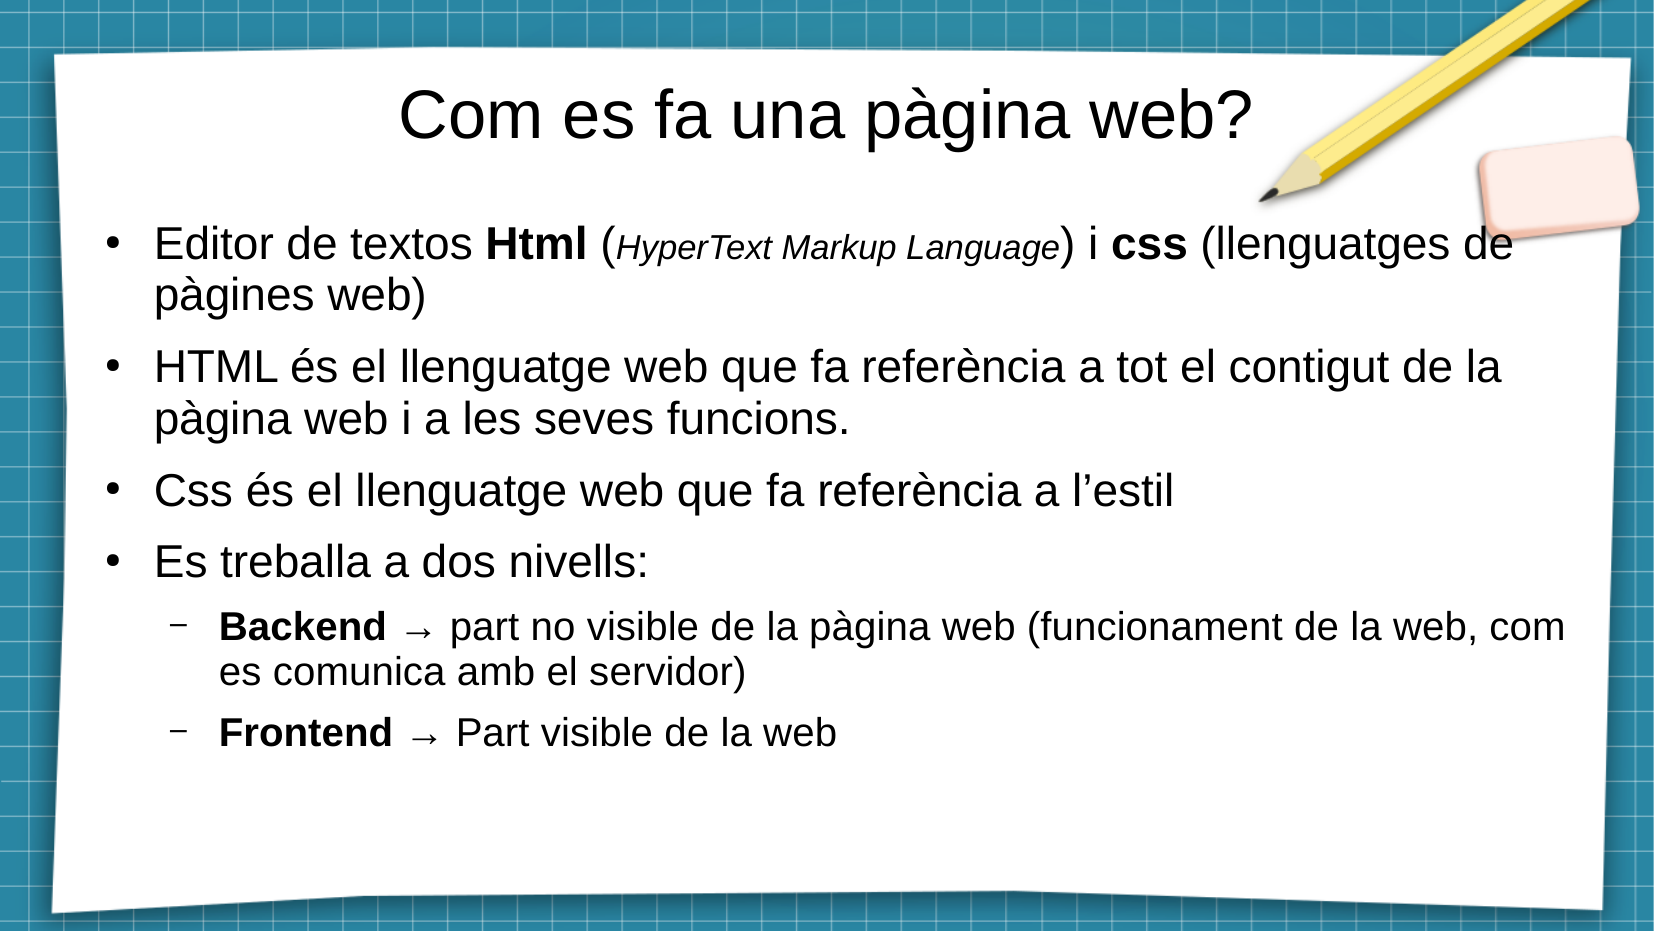

# Com es fa una pàgina web?
Editor de textos Html (HyperText Markup Language) i css (llenguatges de pàgines web)
HTML és el llenguatge web que fa referència a tot el contigut de la pàgina web i a les seves funcions.
Css és el llenguatge web que fa referència a l’estil
Es treballa a dos nivells:
Backend → part no visible de la pàgina web (funcionament de la web, com es comunica amb el servidor)
Frontend → Part visible de la web